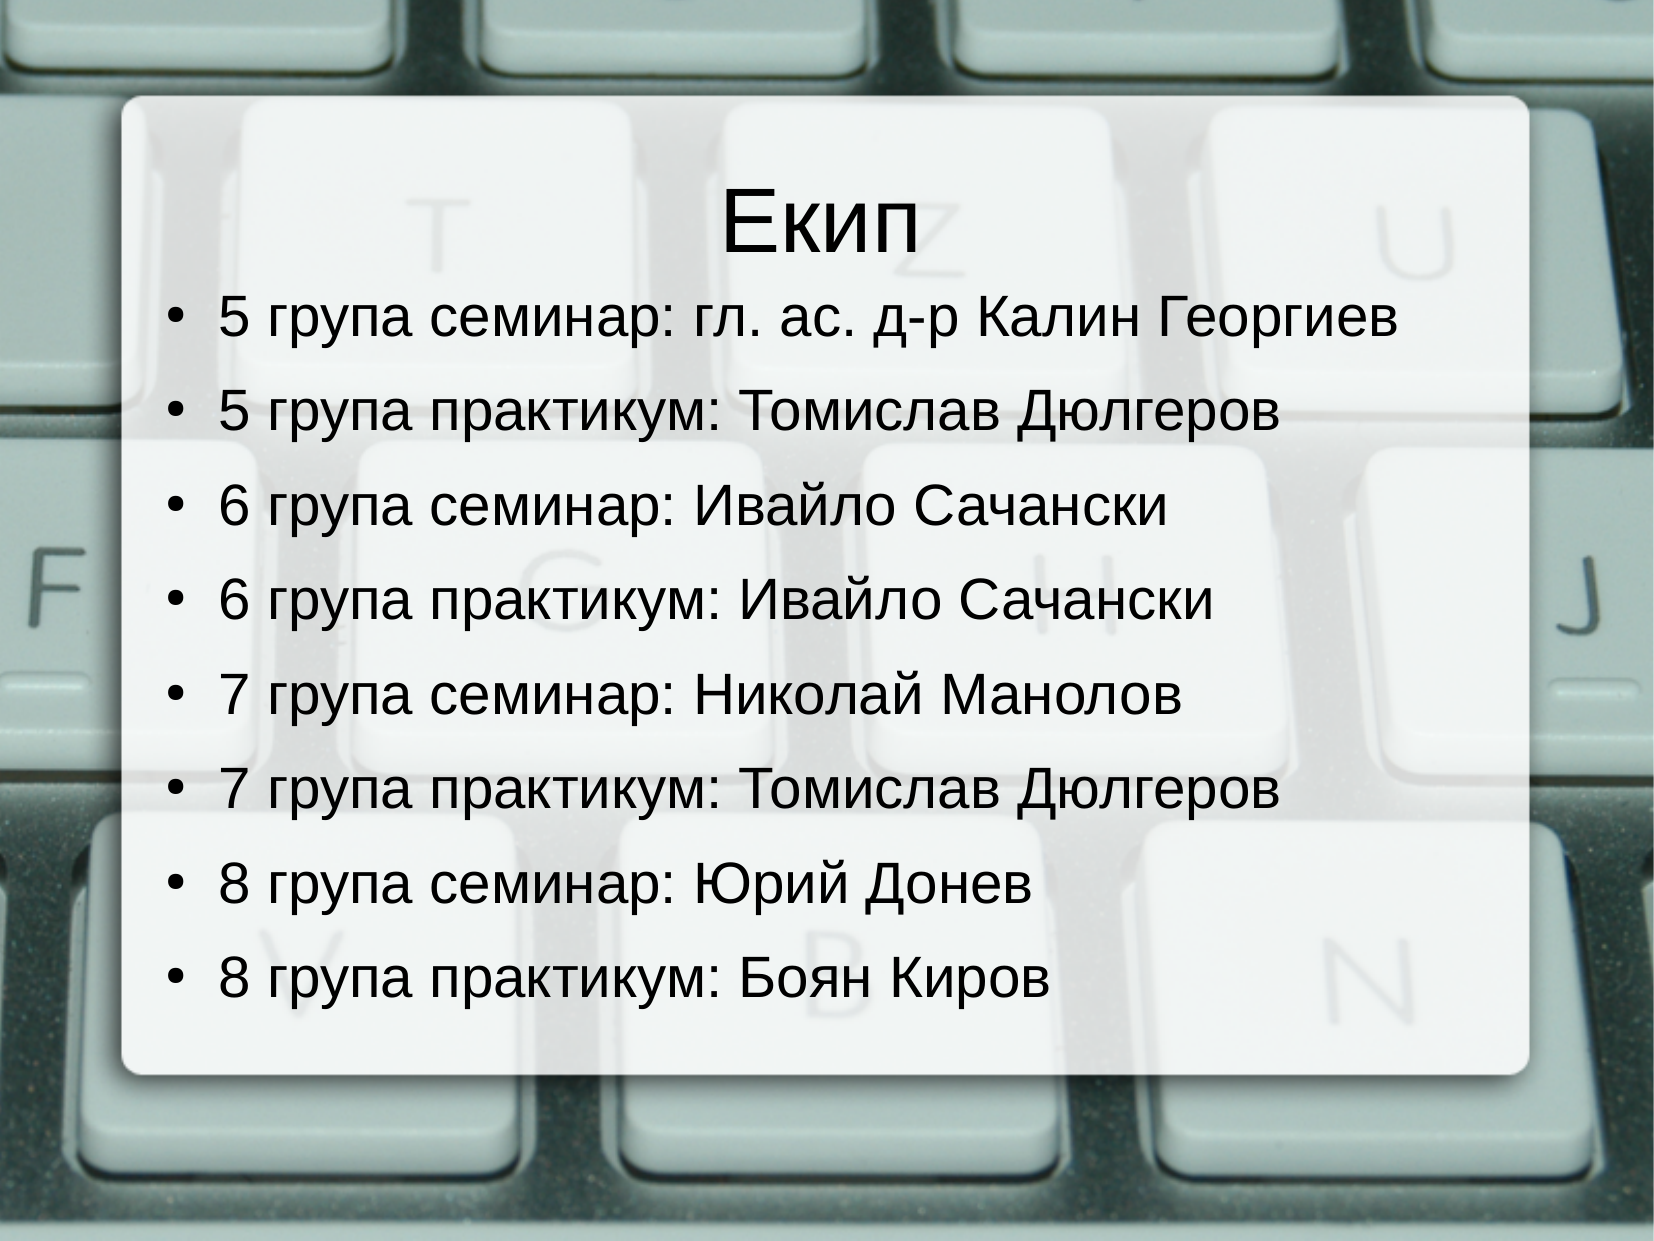

# Екип
5 група семинар: гл. ас. д-р Калин Георгиев
5 група практикум: Томислав Дюлгеров
6 група семинар: Ивайло Сачански
6 група практикум: Ивайло Сачански
7 група семинар: Николай Манолов
7 група практикум: Томислав Дюлгеров
8 група семинар: Юрий Донев
8 група практикум: Боян Киров